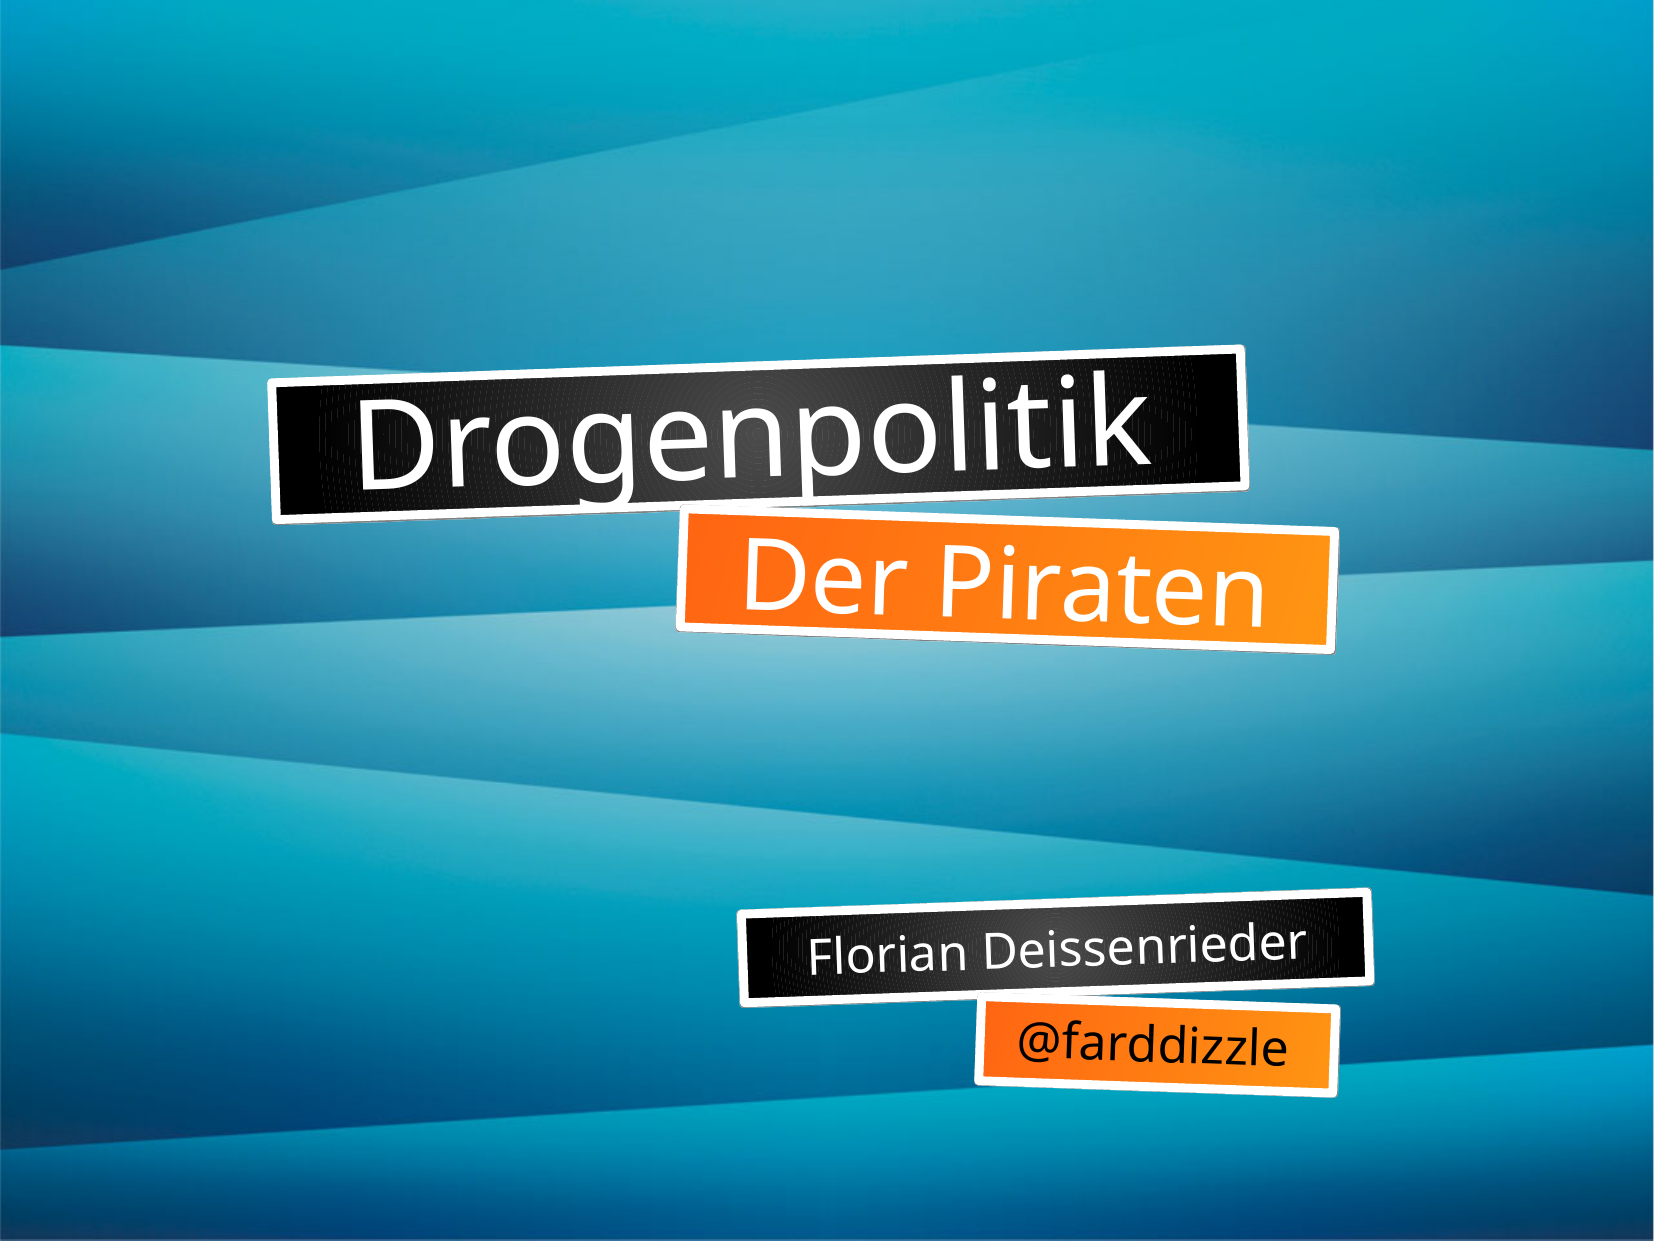

# Drogenpolitik
Der Piraten
Florian Deissenrieder
@farddizzle